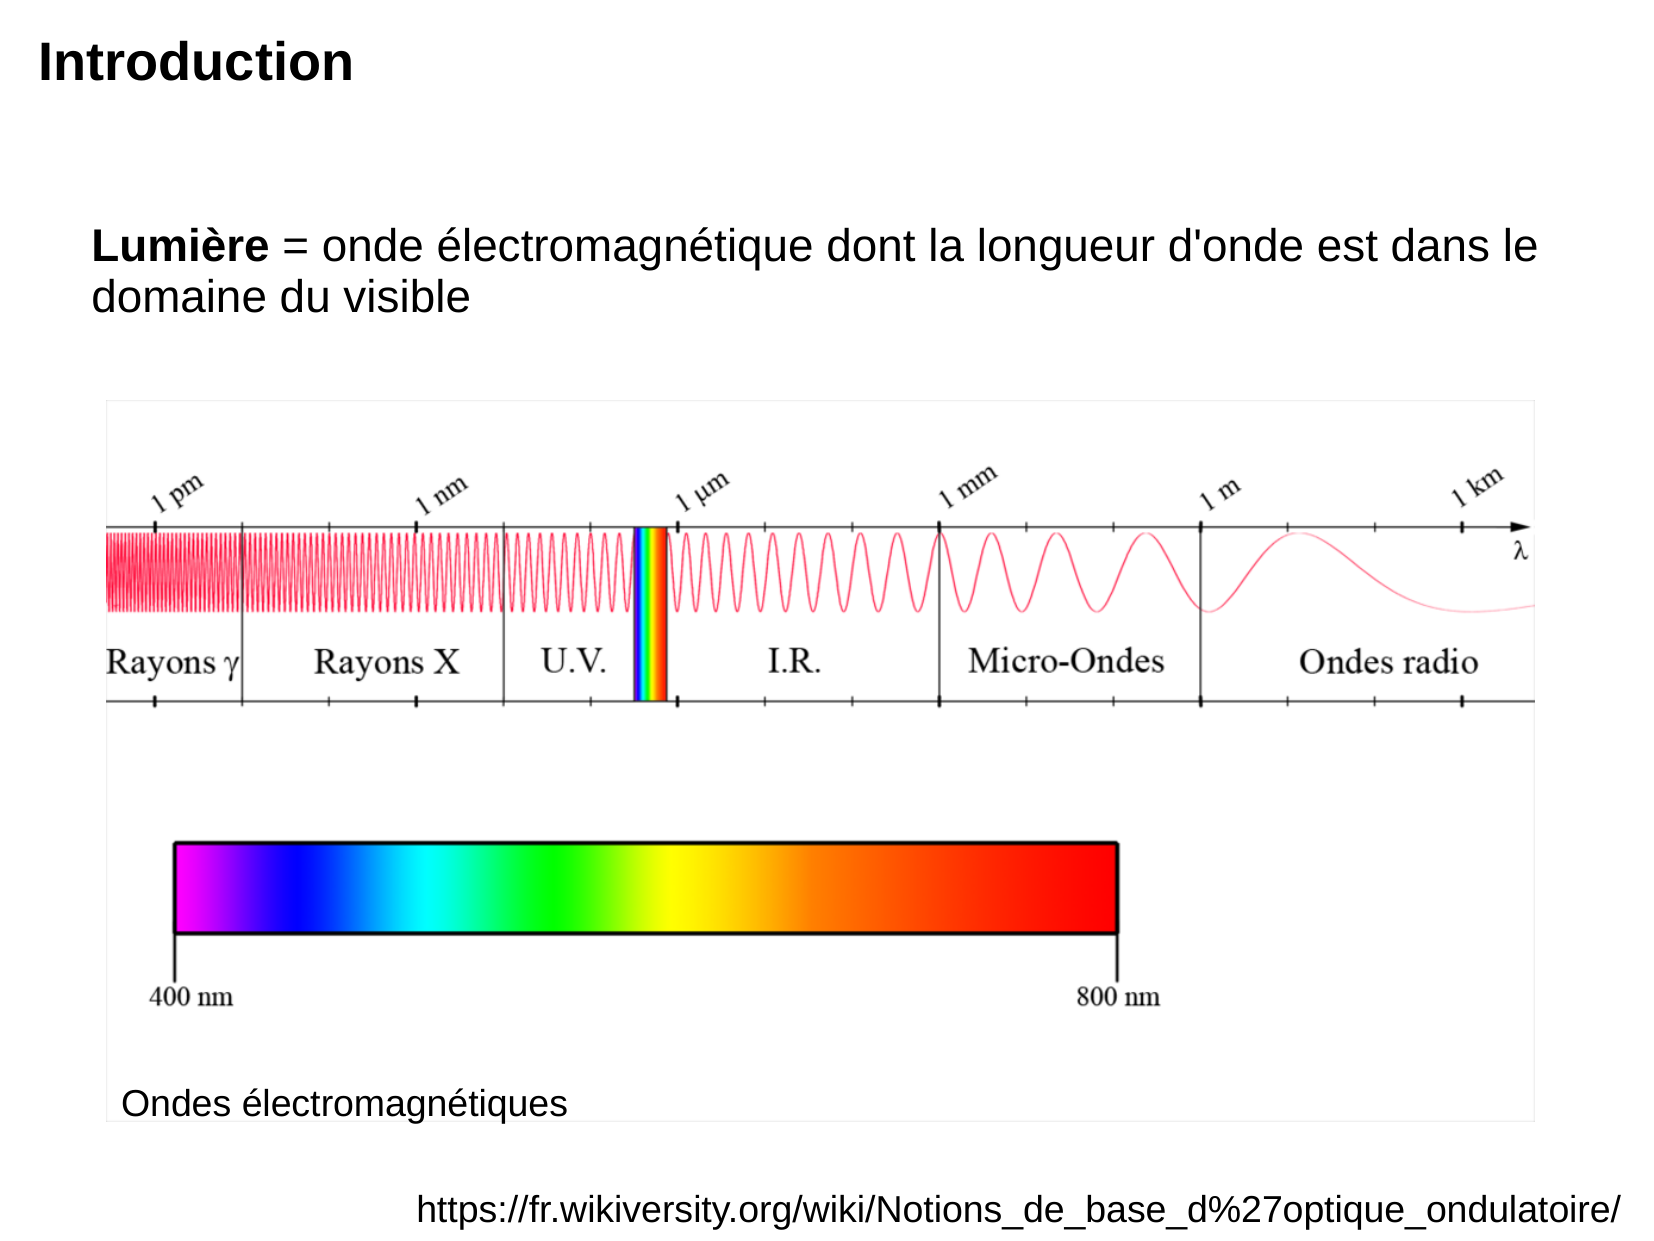

Introduction
Lumière = onde électromagnétique dont la longueur d'onde est dans le domaine du visible
Ondes électromagnétiques
https://fr.wikiversity.org/wiki/Notions_de_base_d%27optique_ondulatoire/